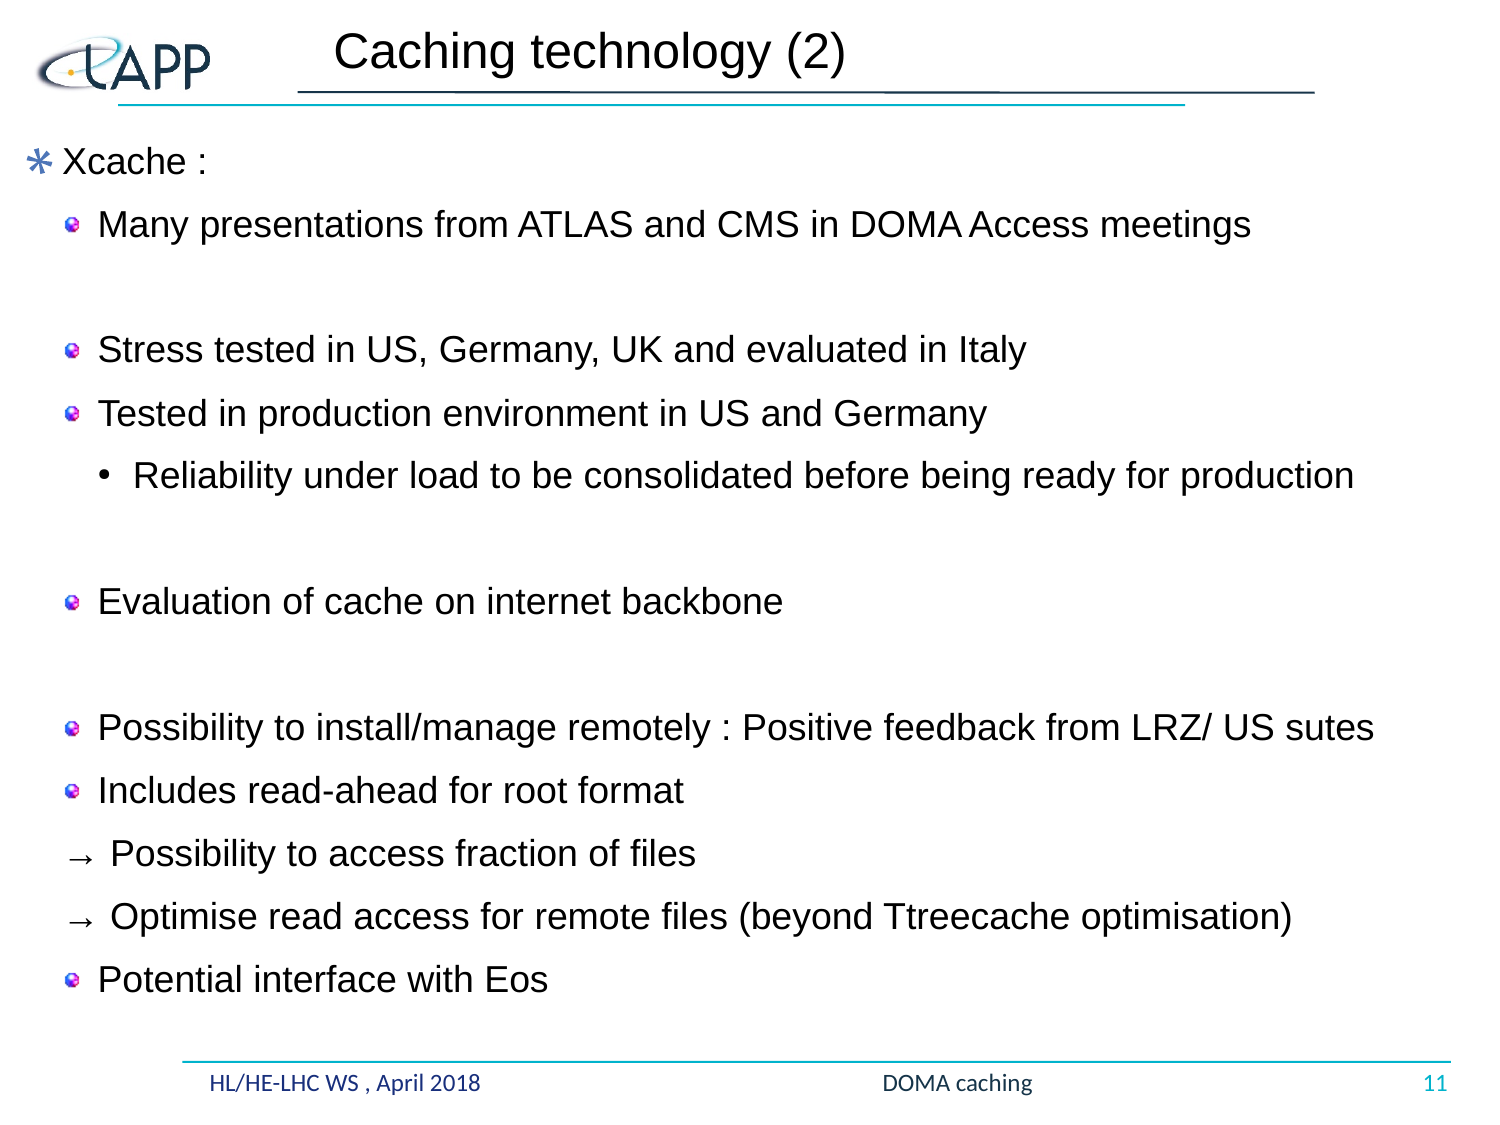

# Caching technology (2)
Xcache :
Many presentations from ATLAS and CMS in DOMA Access meetings
Stress tested in US, Germany, UK and evaluated in Italy
Tested in production environment in US and Germany
Reliability under load to be consolidated before being ready for production
Evaluation of cache on internet backbone
Possibility to install/manage remotely : Positive feedback from LRZ/ US sutes
Includes read-ahead for root format
→ Possibility to access fraction of files
→ Optimise read access for remote files (beyond Ttreecache optimisation)
Potential interface with Eos
HL/HE-LHC WS , April 2018
DOMA caching